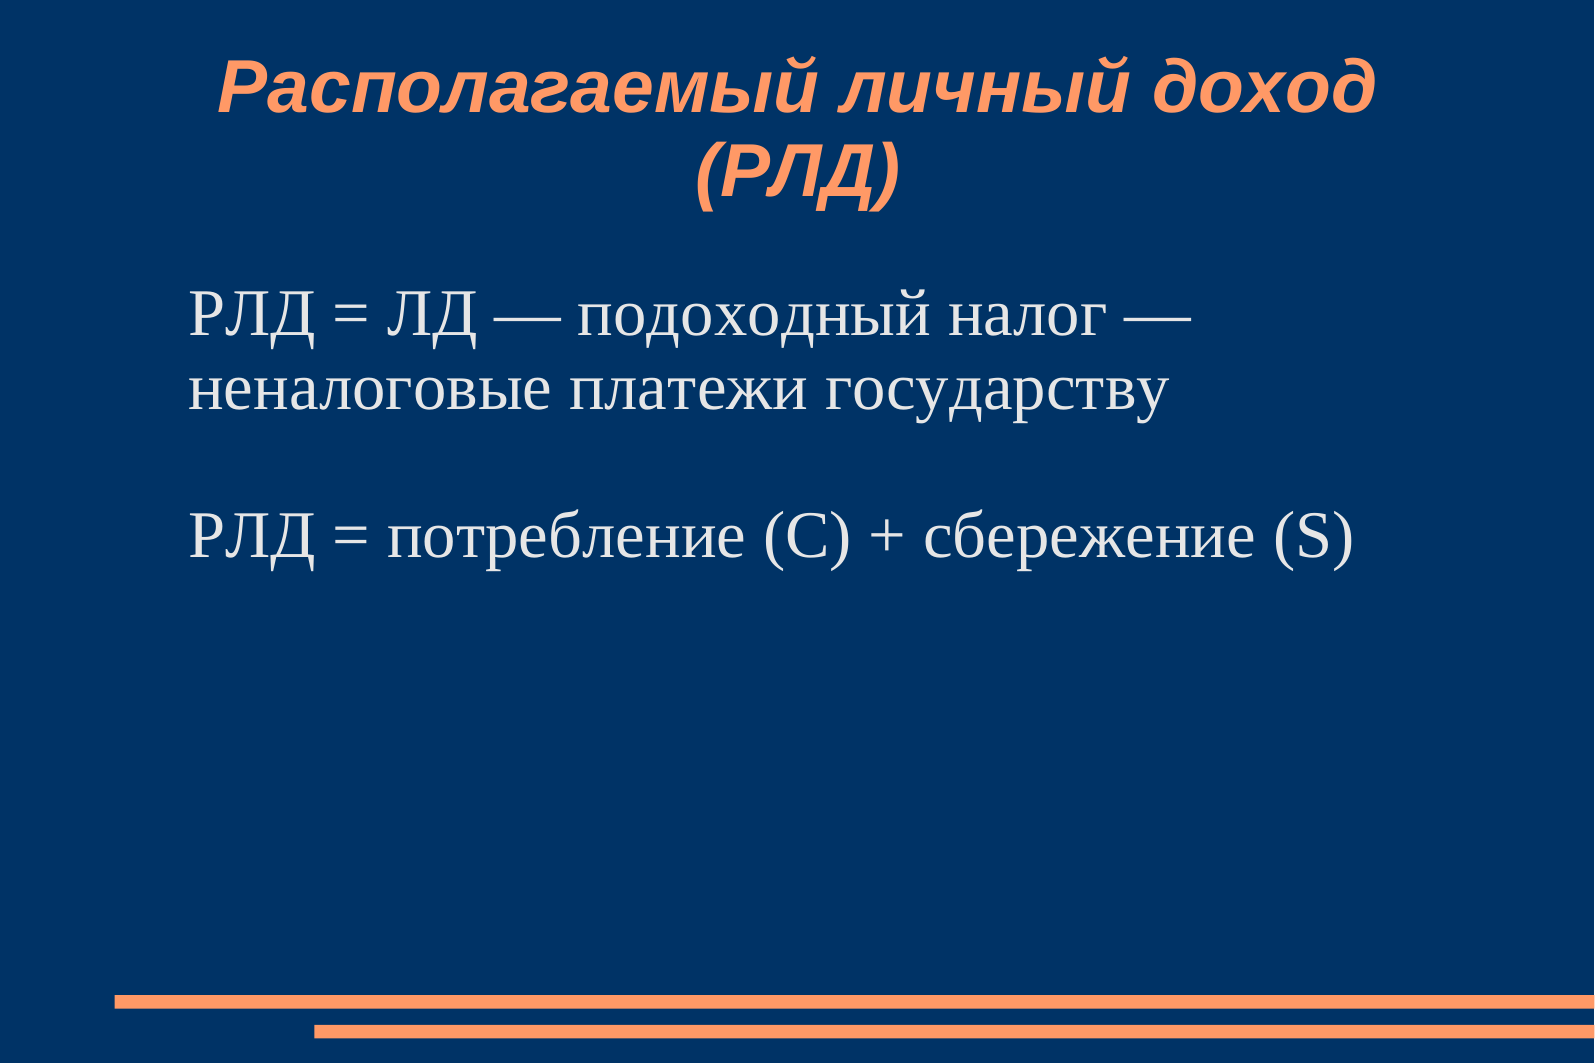

# Располагаемый личный доход (РЛД)
РЛД = ЛД — подоходный налог — неналоговые платежи государству
РЛД = потребление (C) + сбережение (S)